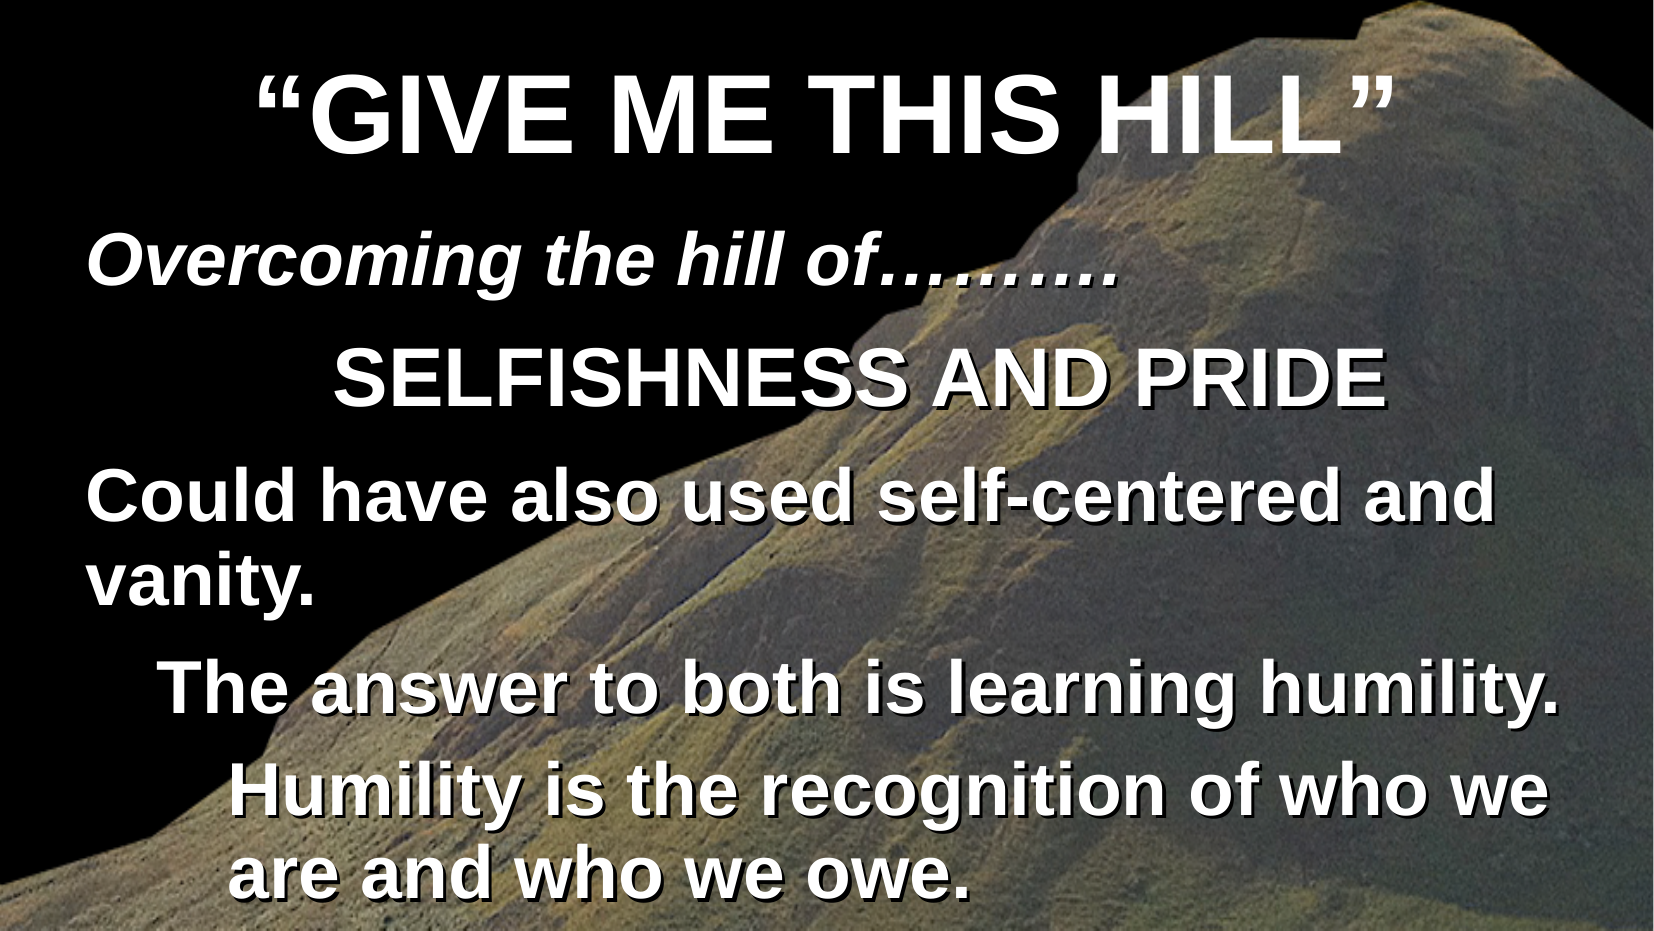

# “GIVE ME THIS HILL”
Overcoming the hill of……….
SELFISHNESS AND PRIDE
Could have also used self-centered and vanity.
The answer to both is learning humility.
Humility is the recognition of who we are and who we owe.